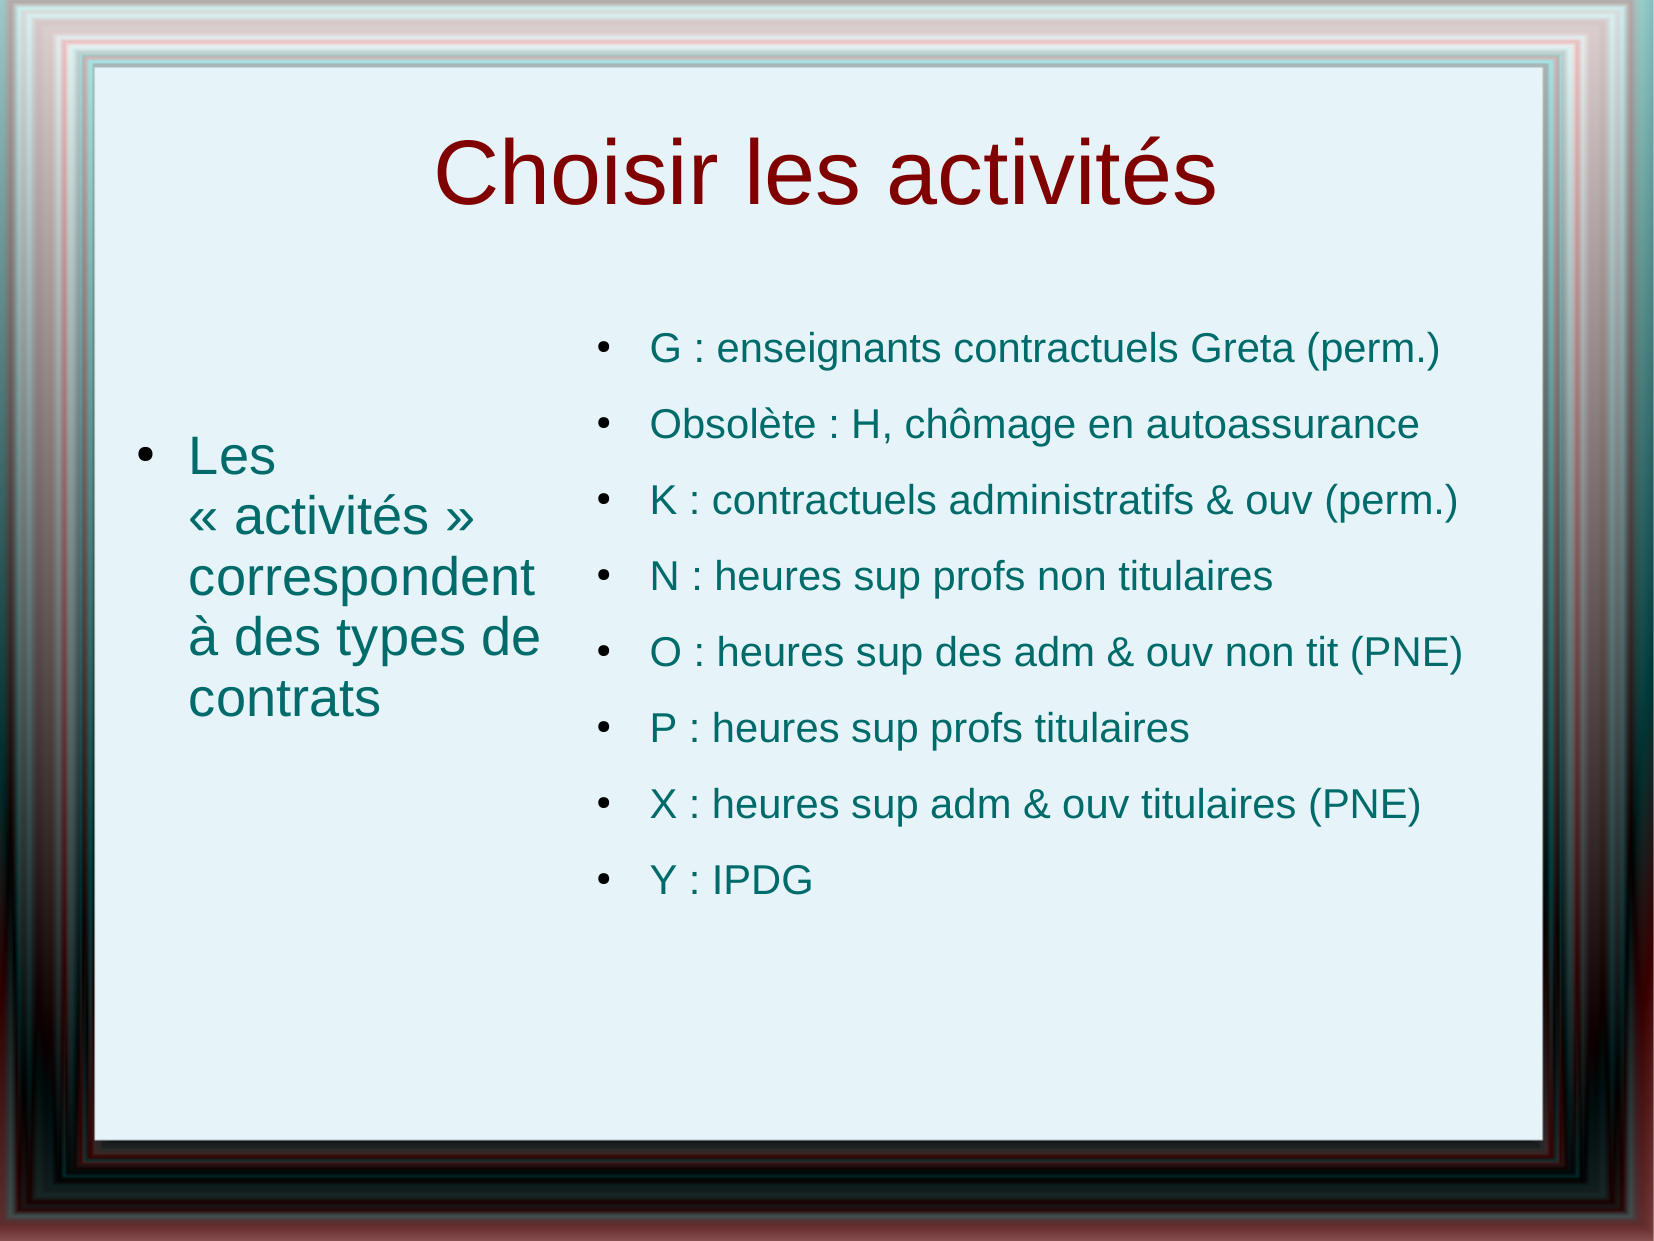

# Choisir les activités
G : enseignants contractuels Greta (perm.)
Obsolète : H, chômage en autoassurance
K : contractuels administratifs & ouv (perm.)
N : heures sup profs non titulaires
O : heures sup des adm & ouv non tit (PNE)
P : heures sup profs titulaires
X : heures sup adm & ouv titulaires (PNE)
Y : IPDG
Les « activités » correspondent à des types de contrats